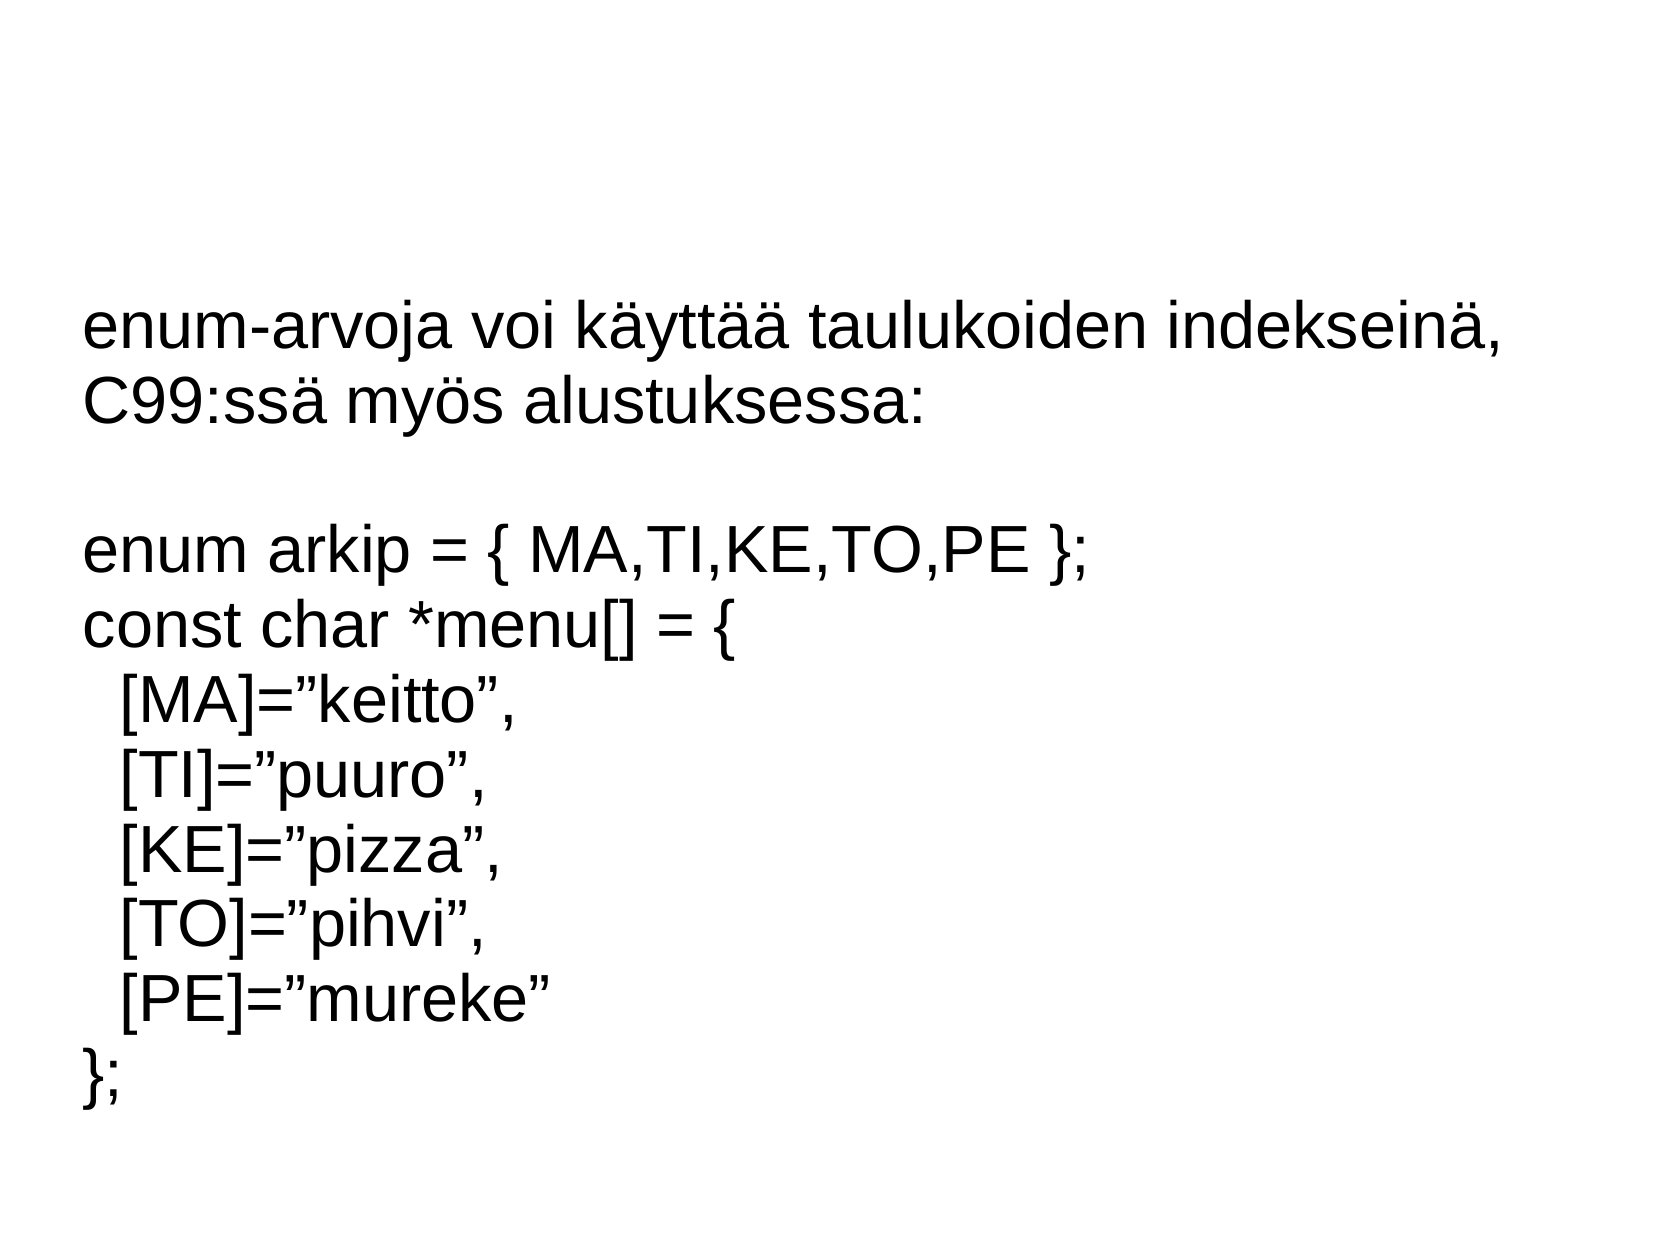

enum-arvoja voi käyttää taulukoiden indekseinä, C99:ssä myös alustuksessa:
enum arkip = { MA,TI,KE,TO,PE };
const char *menu[] = {
 [MA]=”keitto”,
 [TI]=”puuro”,
 [KE]=”pizza”,
 [TO]=”pihvi”,
 [PE]=”mureke”
};